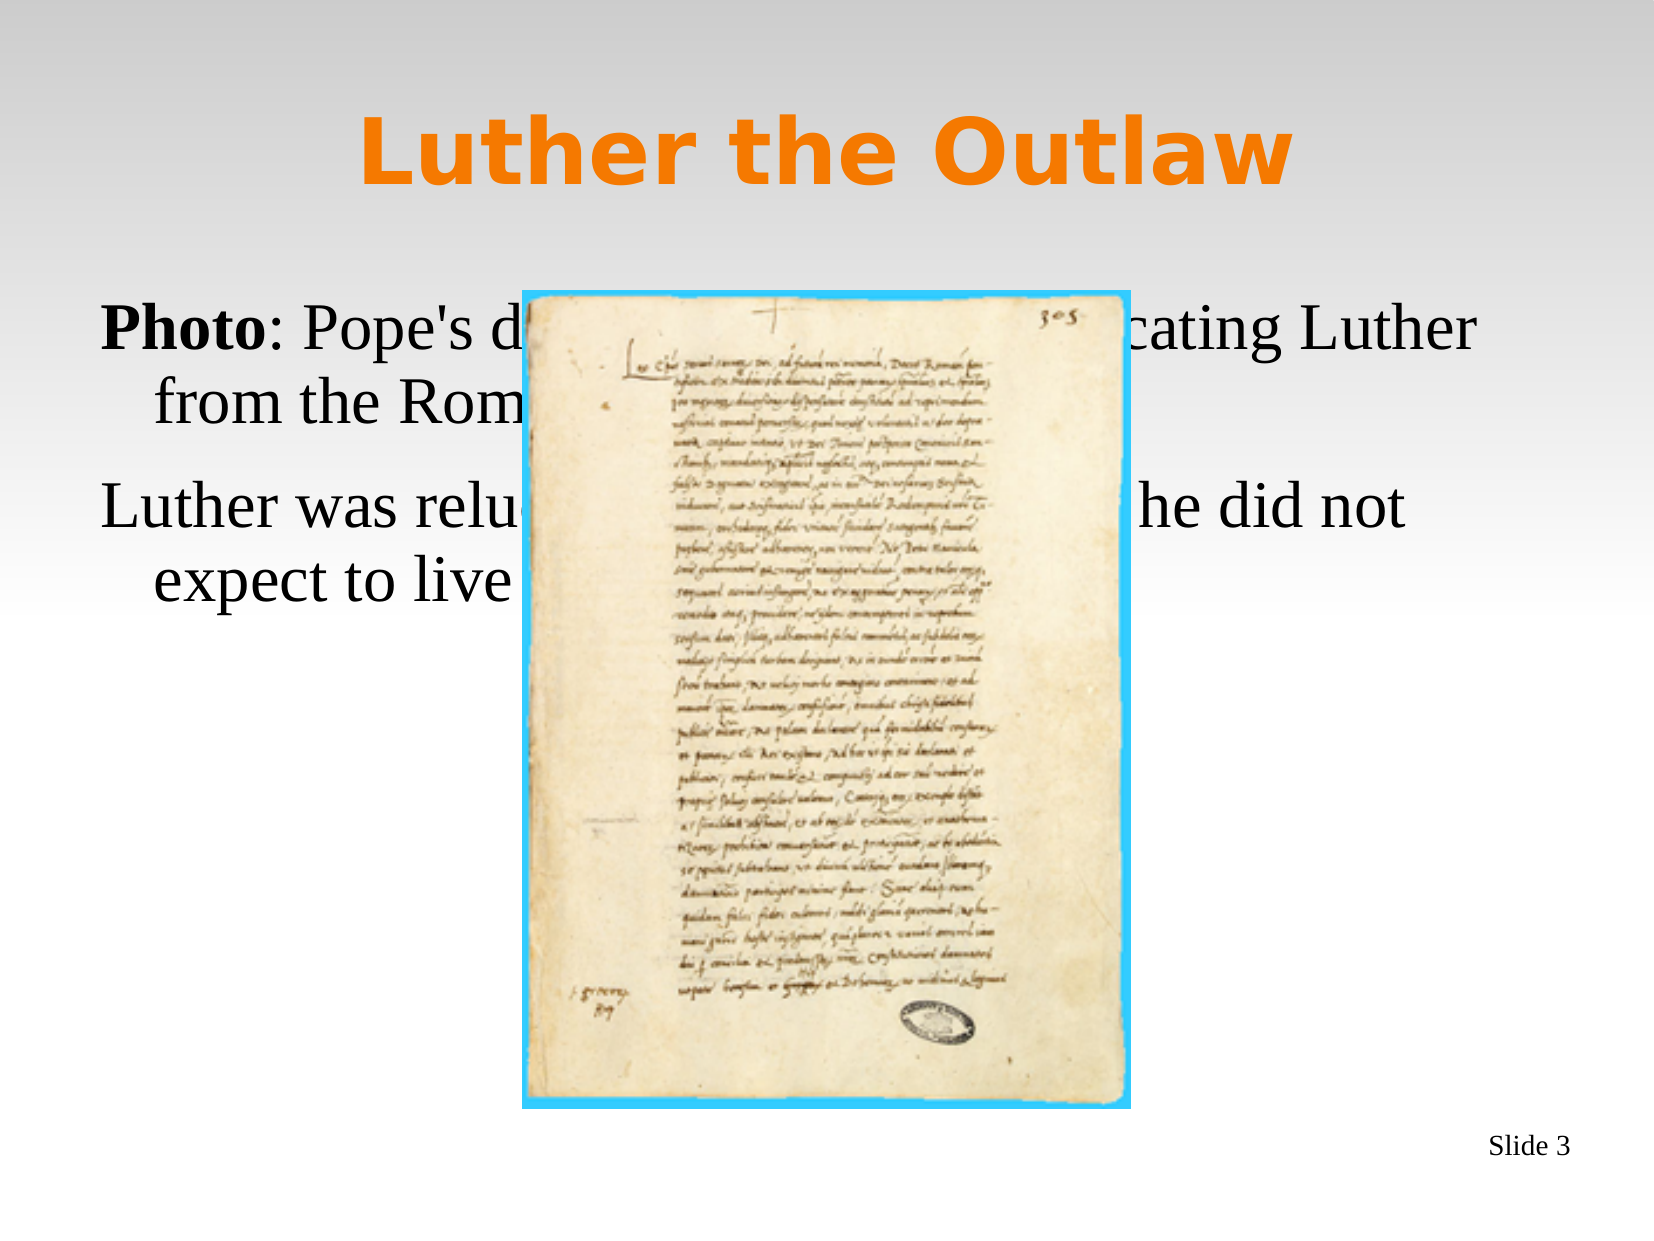

# Luther the Outlaw
Photo: Pope's declaration excommunicating Luther from the Roman Catholic Church
Luther was reluctant to marry because he did not expect to live long
3